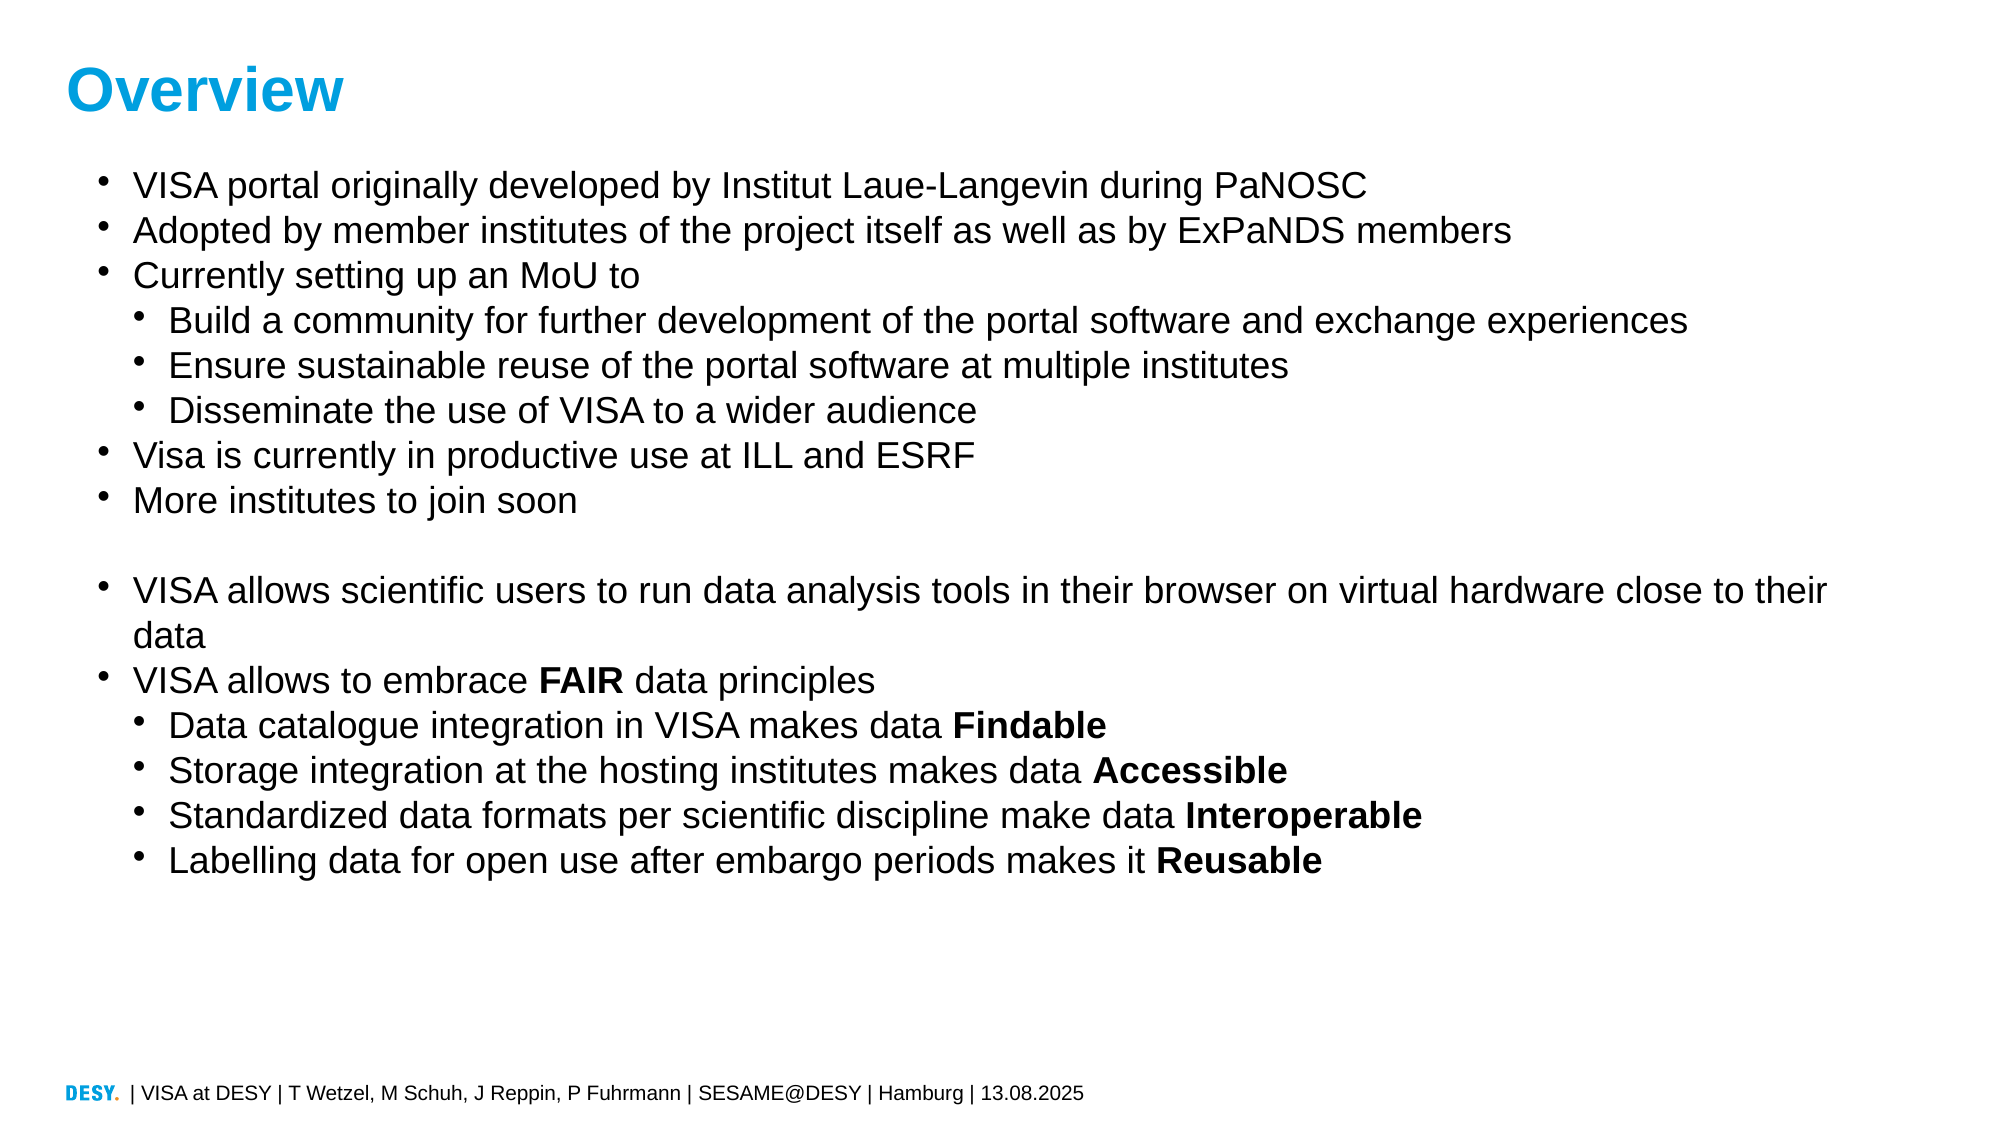

Overview
VISA portal originally developed by Institut Laue-Langevin during PaNOSC
Adopted by member institutes of the project itself as well as by ExPaNDS members
Currently setting up an MoU to
Build a community for further development of the portal software and exchange experiences
Ensure sustainable reuse of the portal software at multiple institutes
Disseminate the use of VISA to a wider audience
Visa is currently in productive use at ILL and ESRF
More institutes to join soon
VISA allows scientific users to run data analysis tools in their browser on virtual hardware close to their data
VISA allows to embrace FAIR data principles
Data catalogue integration in VISA makes data Findable
Storage integration at the hosting institutes makes data Accessible
Standardized data formats per scientific discipline make data Interoperable
Labelling data for open use after embargo periods makes it Reusable